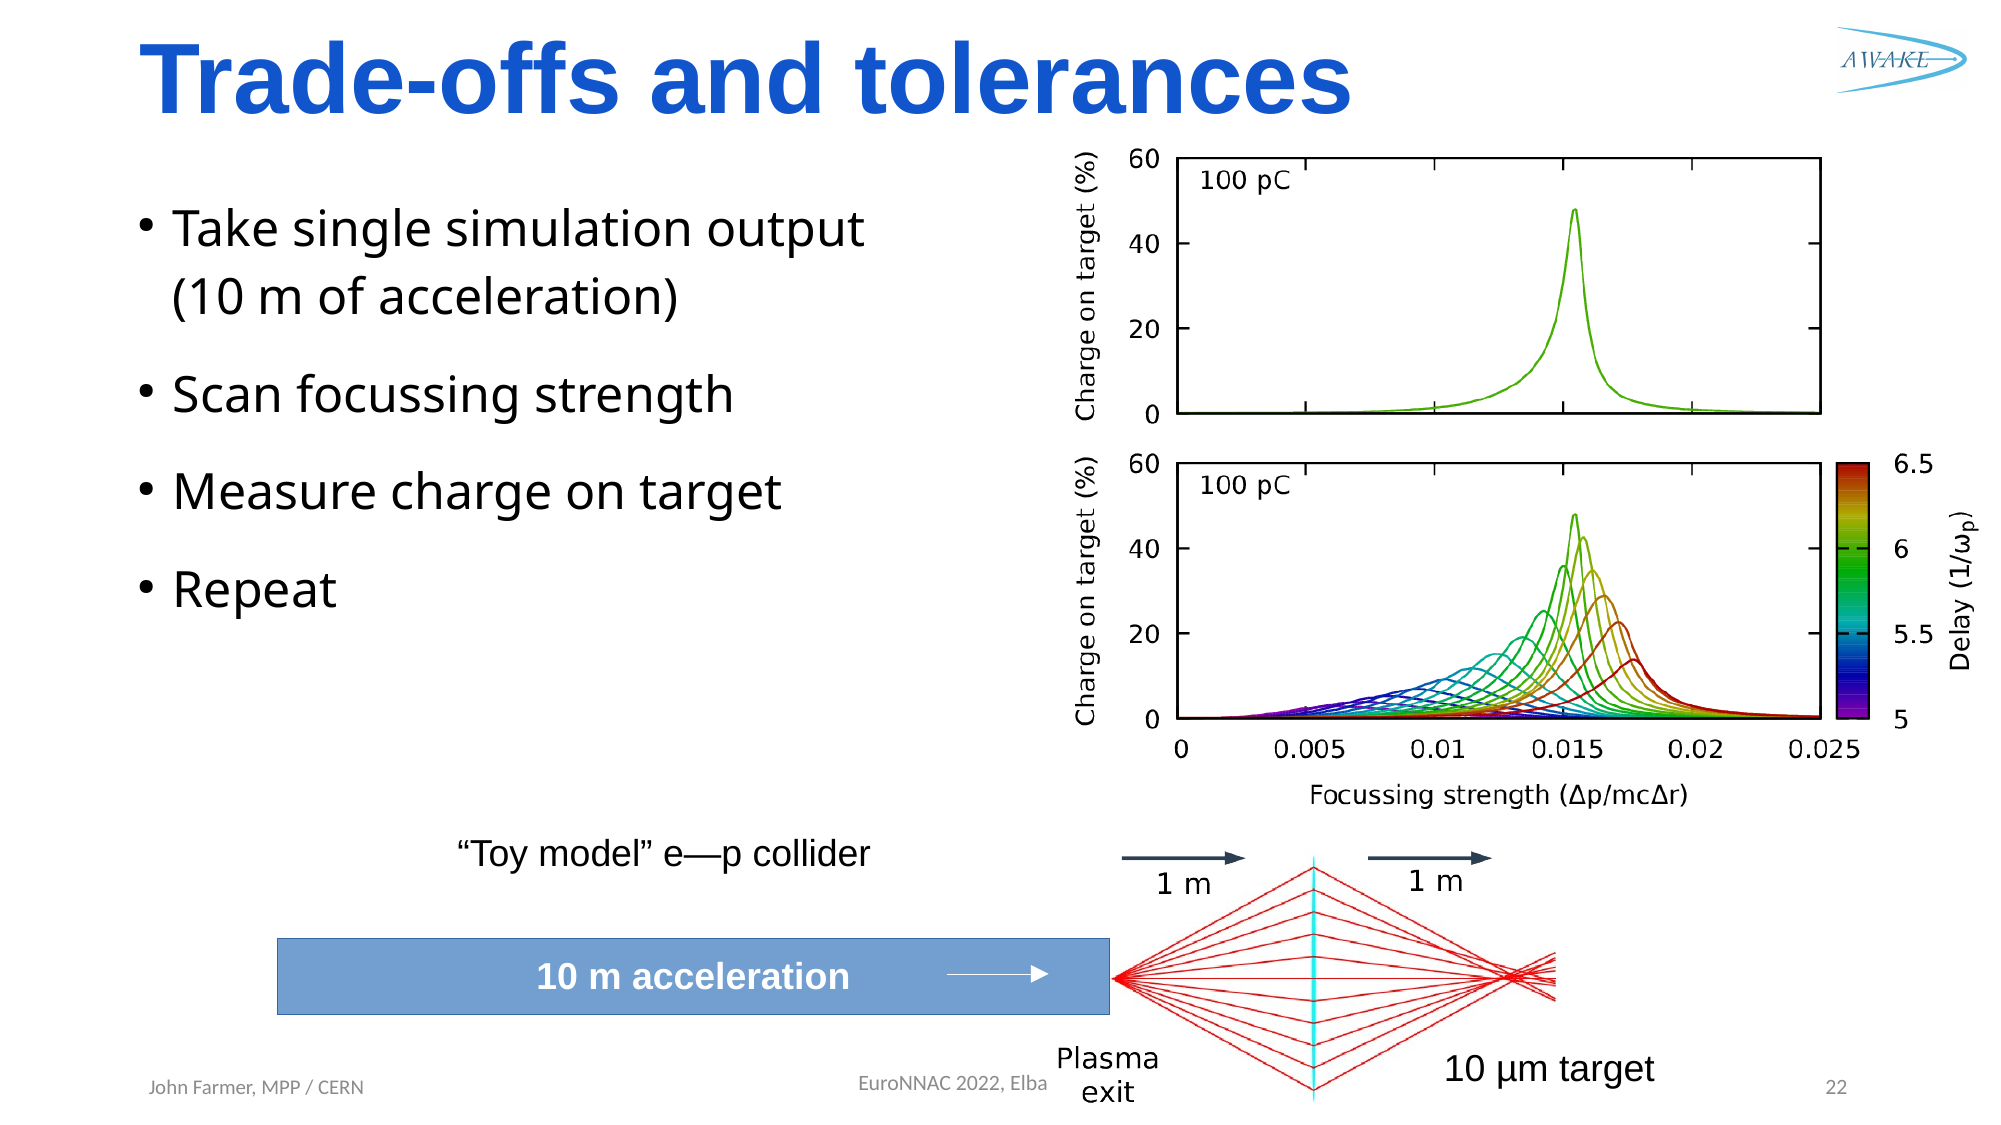

# Trade-offs and tolerances
Take single simulation output
(10 m of acceleration)
Scan focussing strength
Measure charge on target
Repeat
“Toy model” e—p collider
10 m acceleration
10 µm target
22